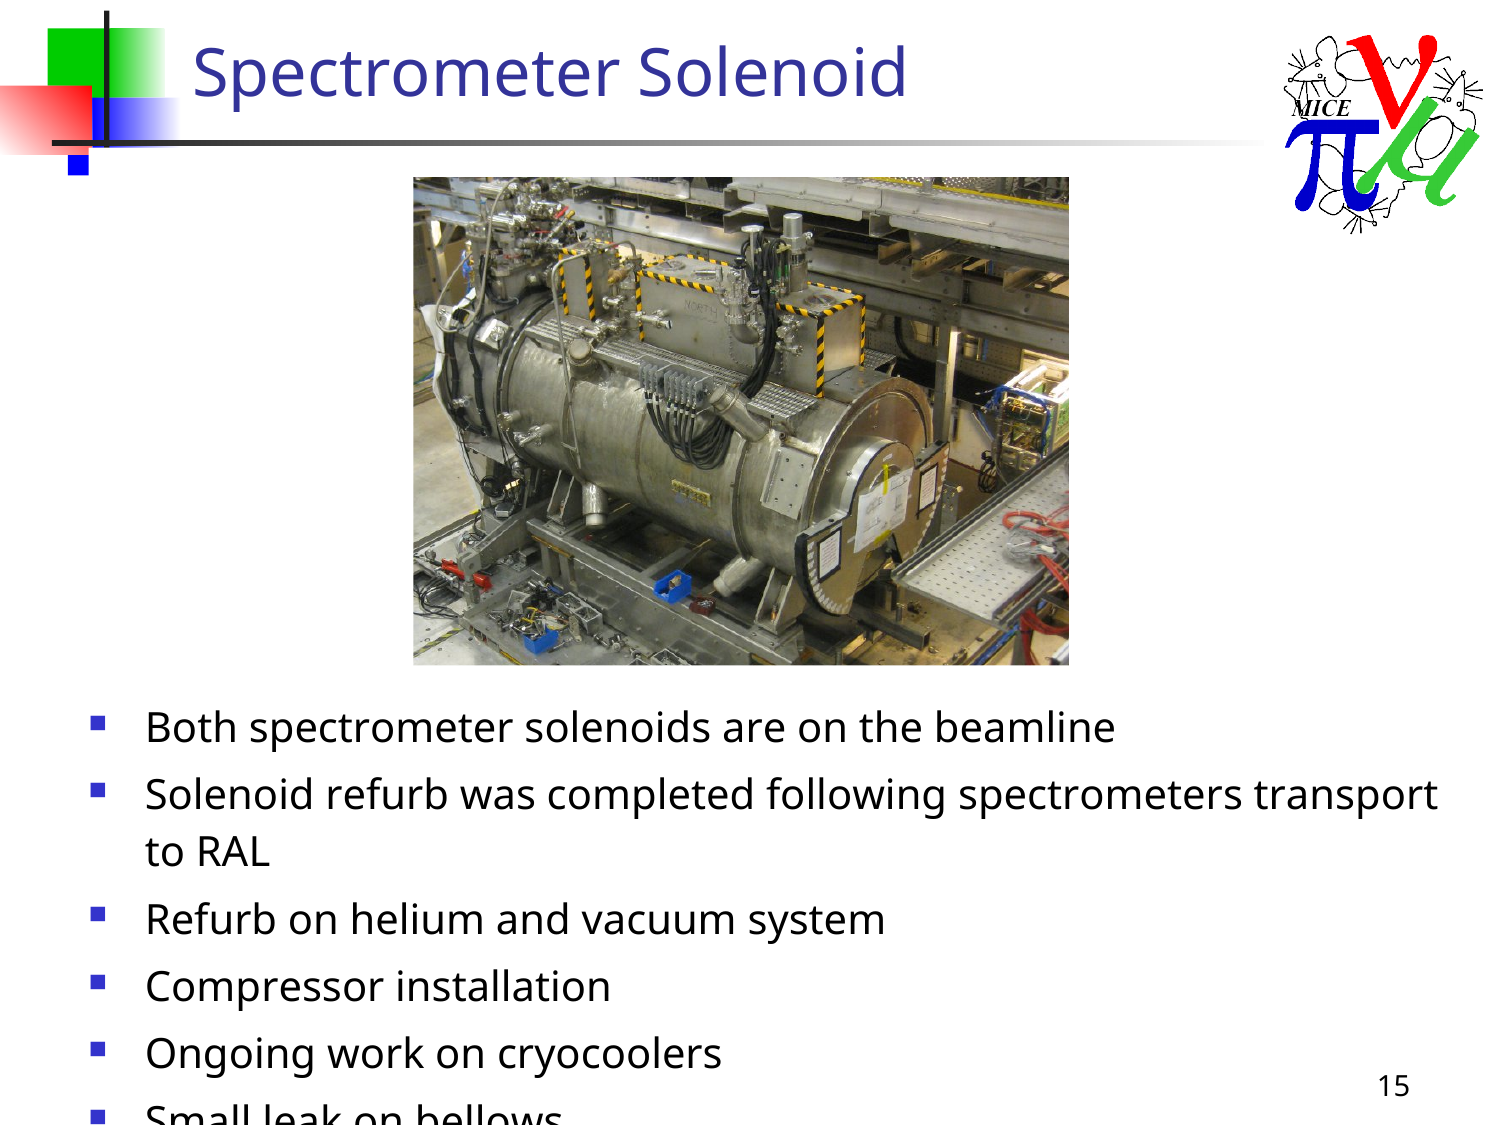

# Spectrometer Solenoid
Both spectrometer solenoids are on the beamline
Solenoid refurb was completed following spectrometers transport to RAL
Refurb on helium and vacuum system
Compressor installation
Ongoing work on cryocoolers
Small leak on bellows
15